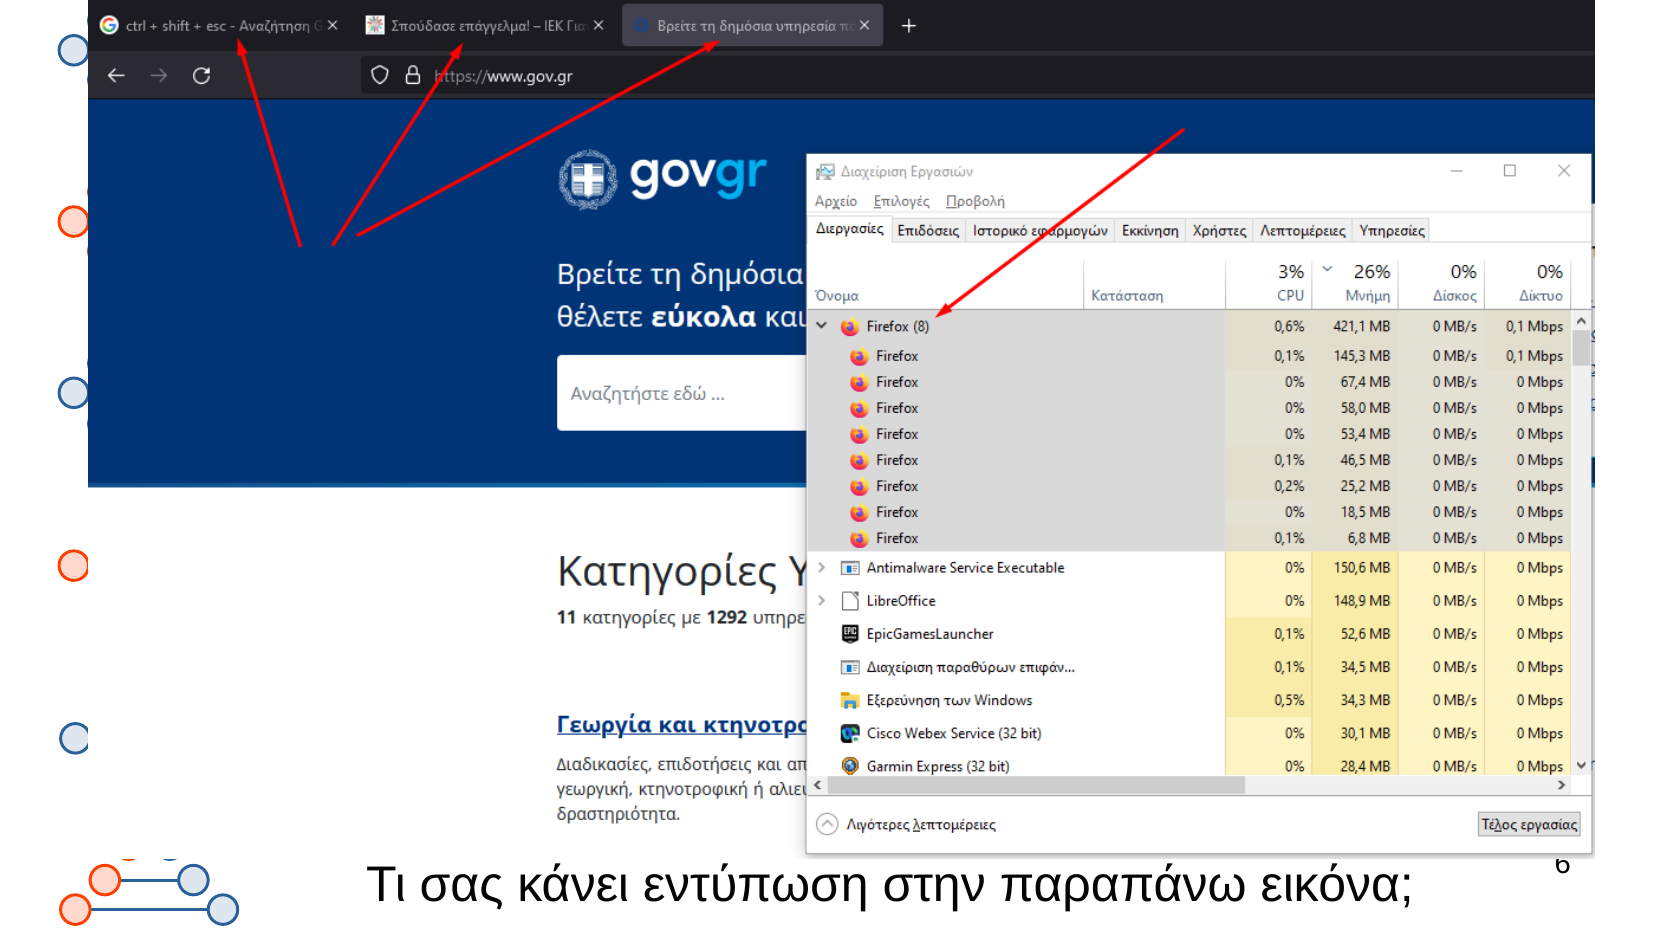

#
6
Τι σας κάνει εντύπωση στην παραπάνω εικόνα;